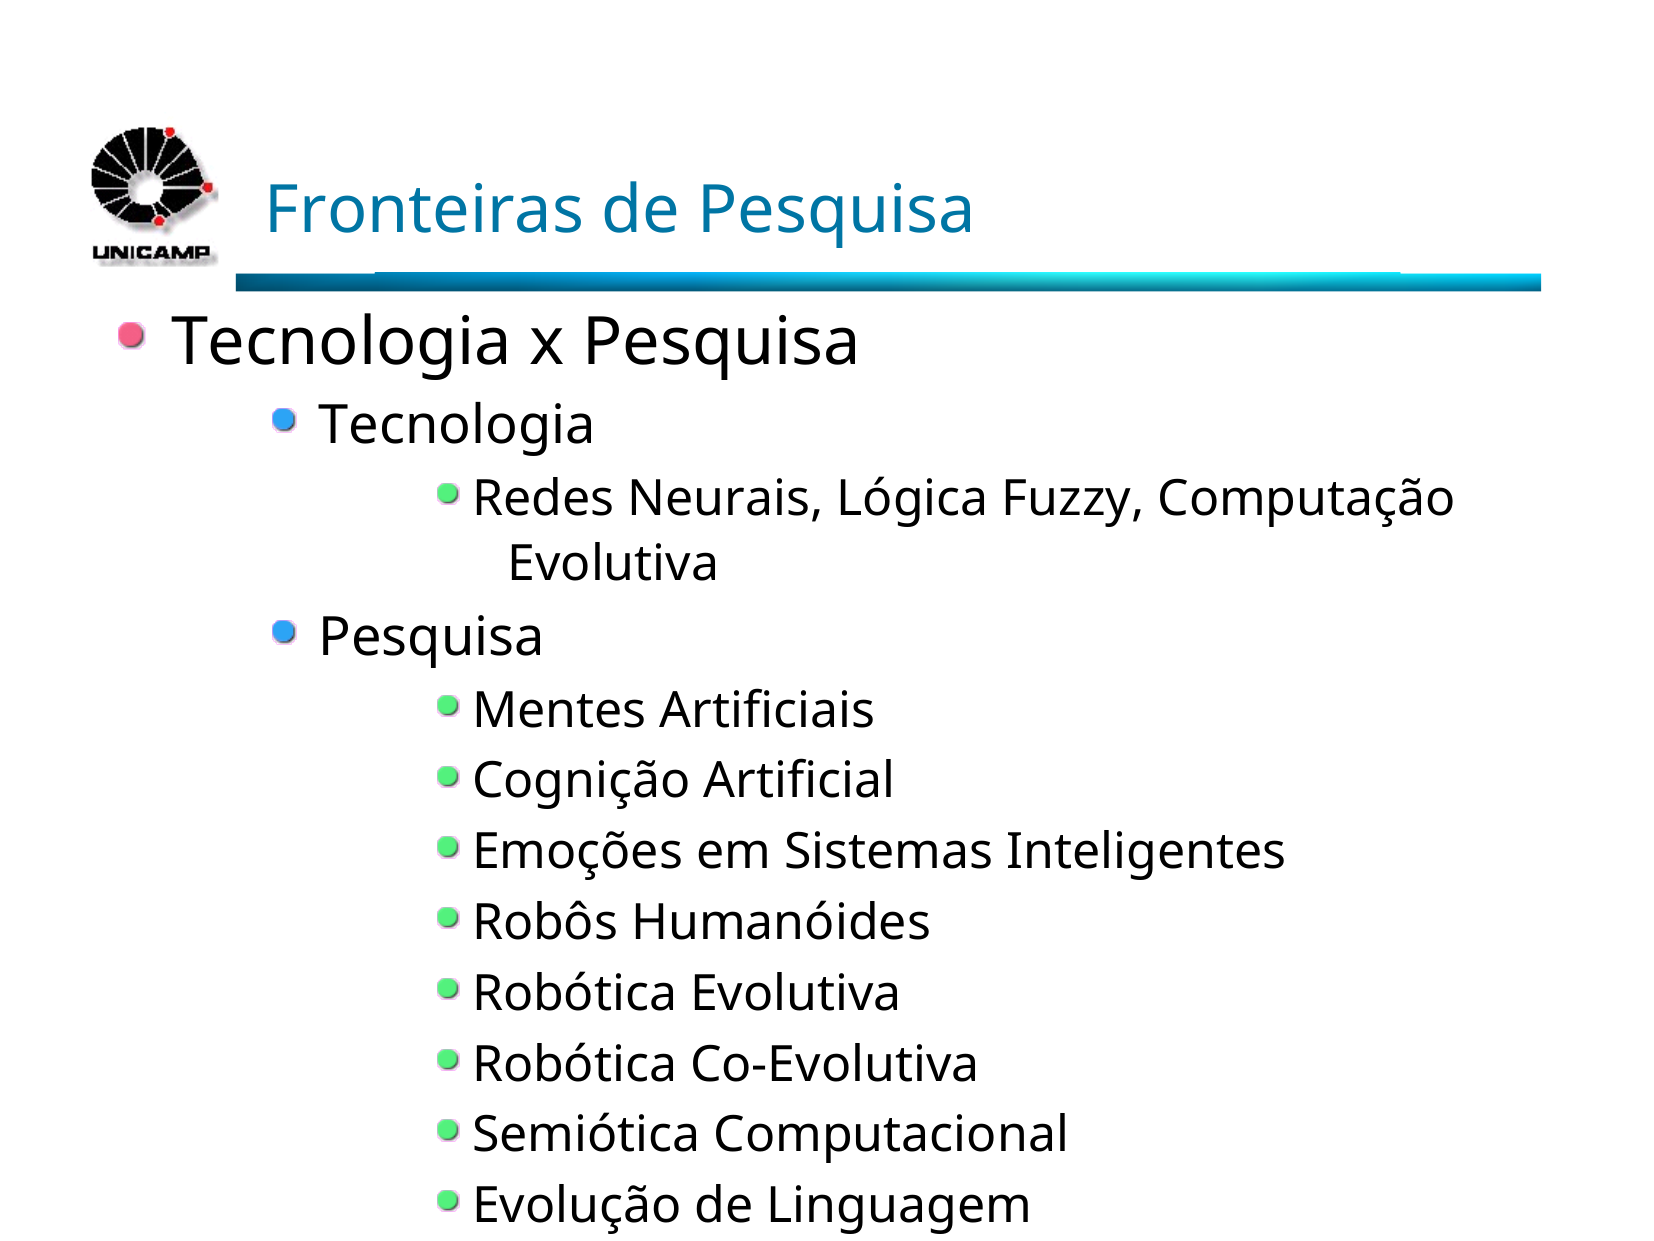

# Fronteiras de Pesquisa
Tecnologia x Pesquisa
Tecnologia
Redes Neurais, Lógica Fuzzy, Computação Evolutiva
Pesquisa
Mentes Artificiais
Cognição Artificial
Emoções em Sistemas Inteligentes
Robôs Humanóides
Robótica Evolutiva
Robótica Co-Evolutiva
Semiótica Computacional
Evolução de Linguagem
Consciência